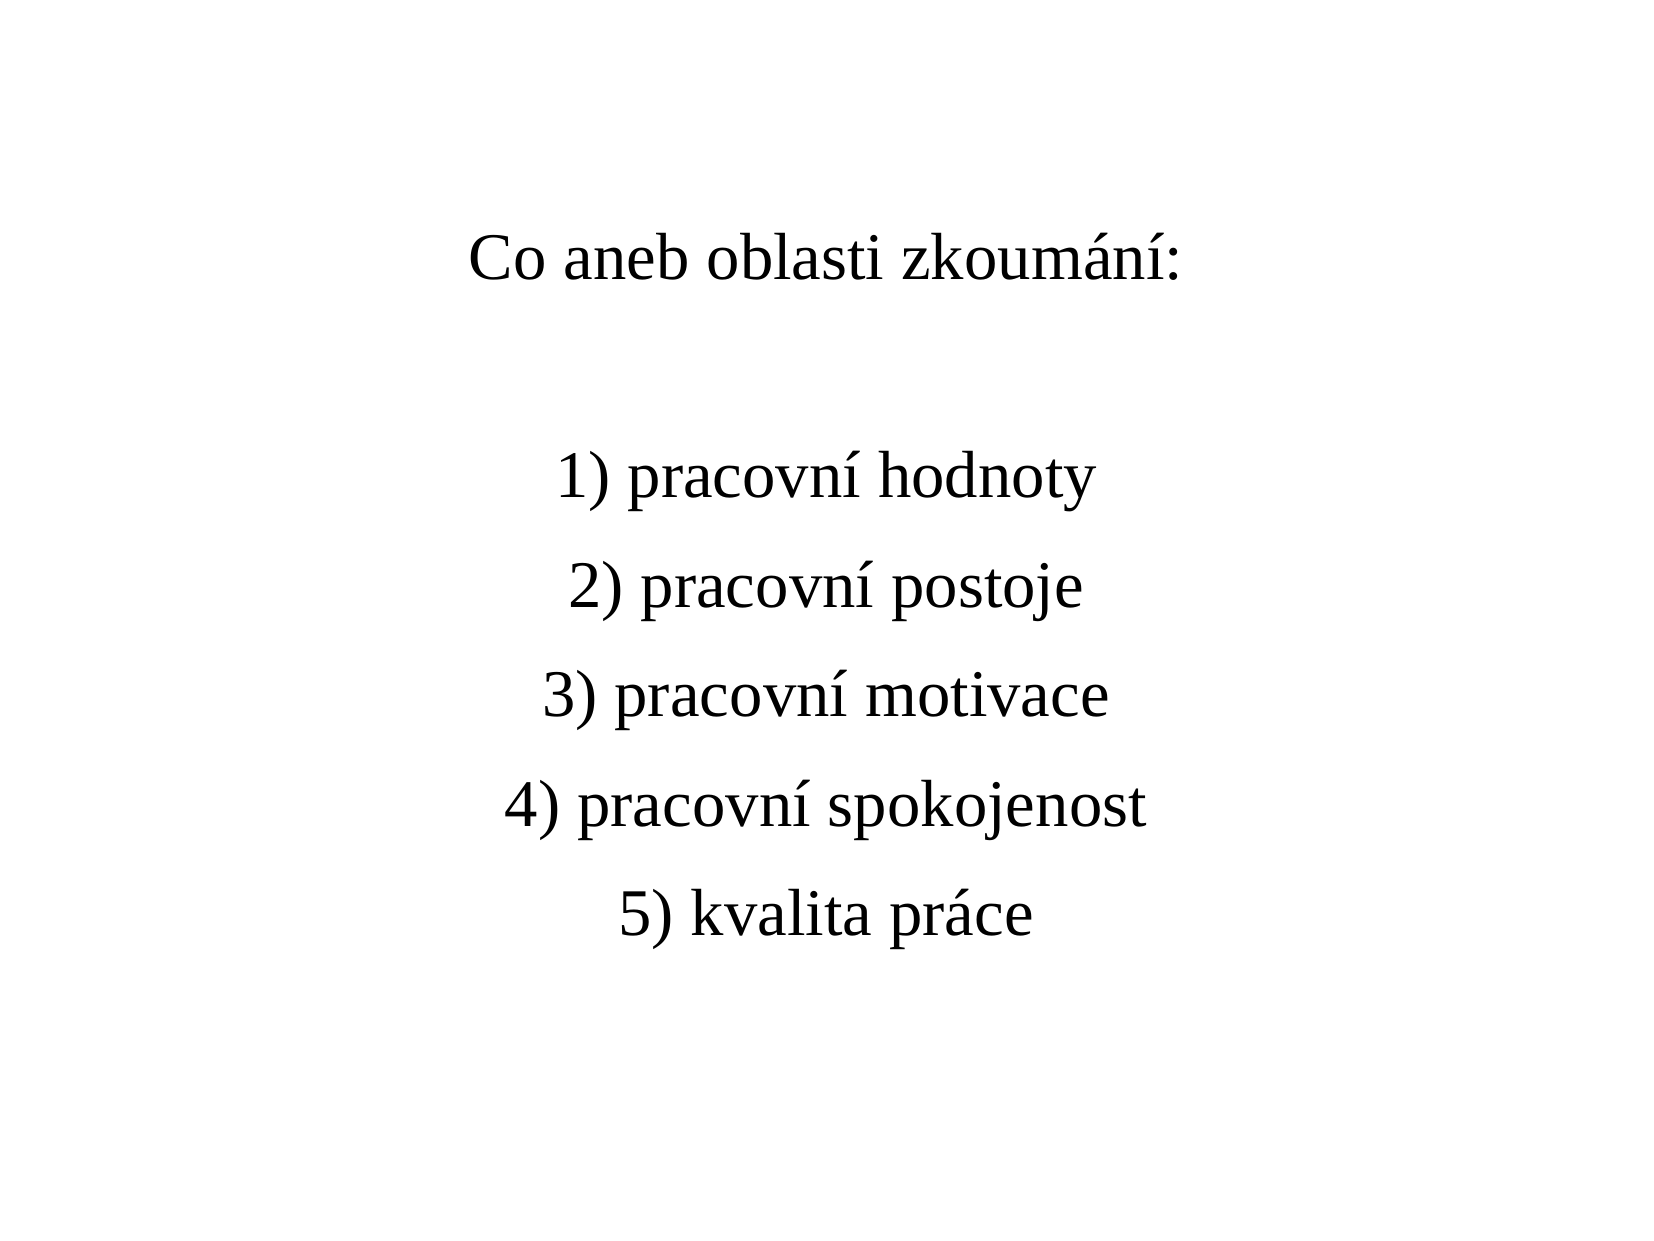

# Co aneb oblasti zkoumání:
1) pracovní hodnoty
2) pracovní postoje
3) pracovní motivace
4) pracovní spokojenost
5) kvalita práce